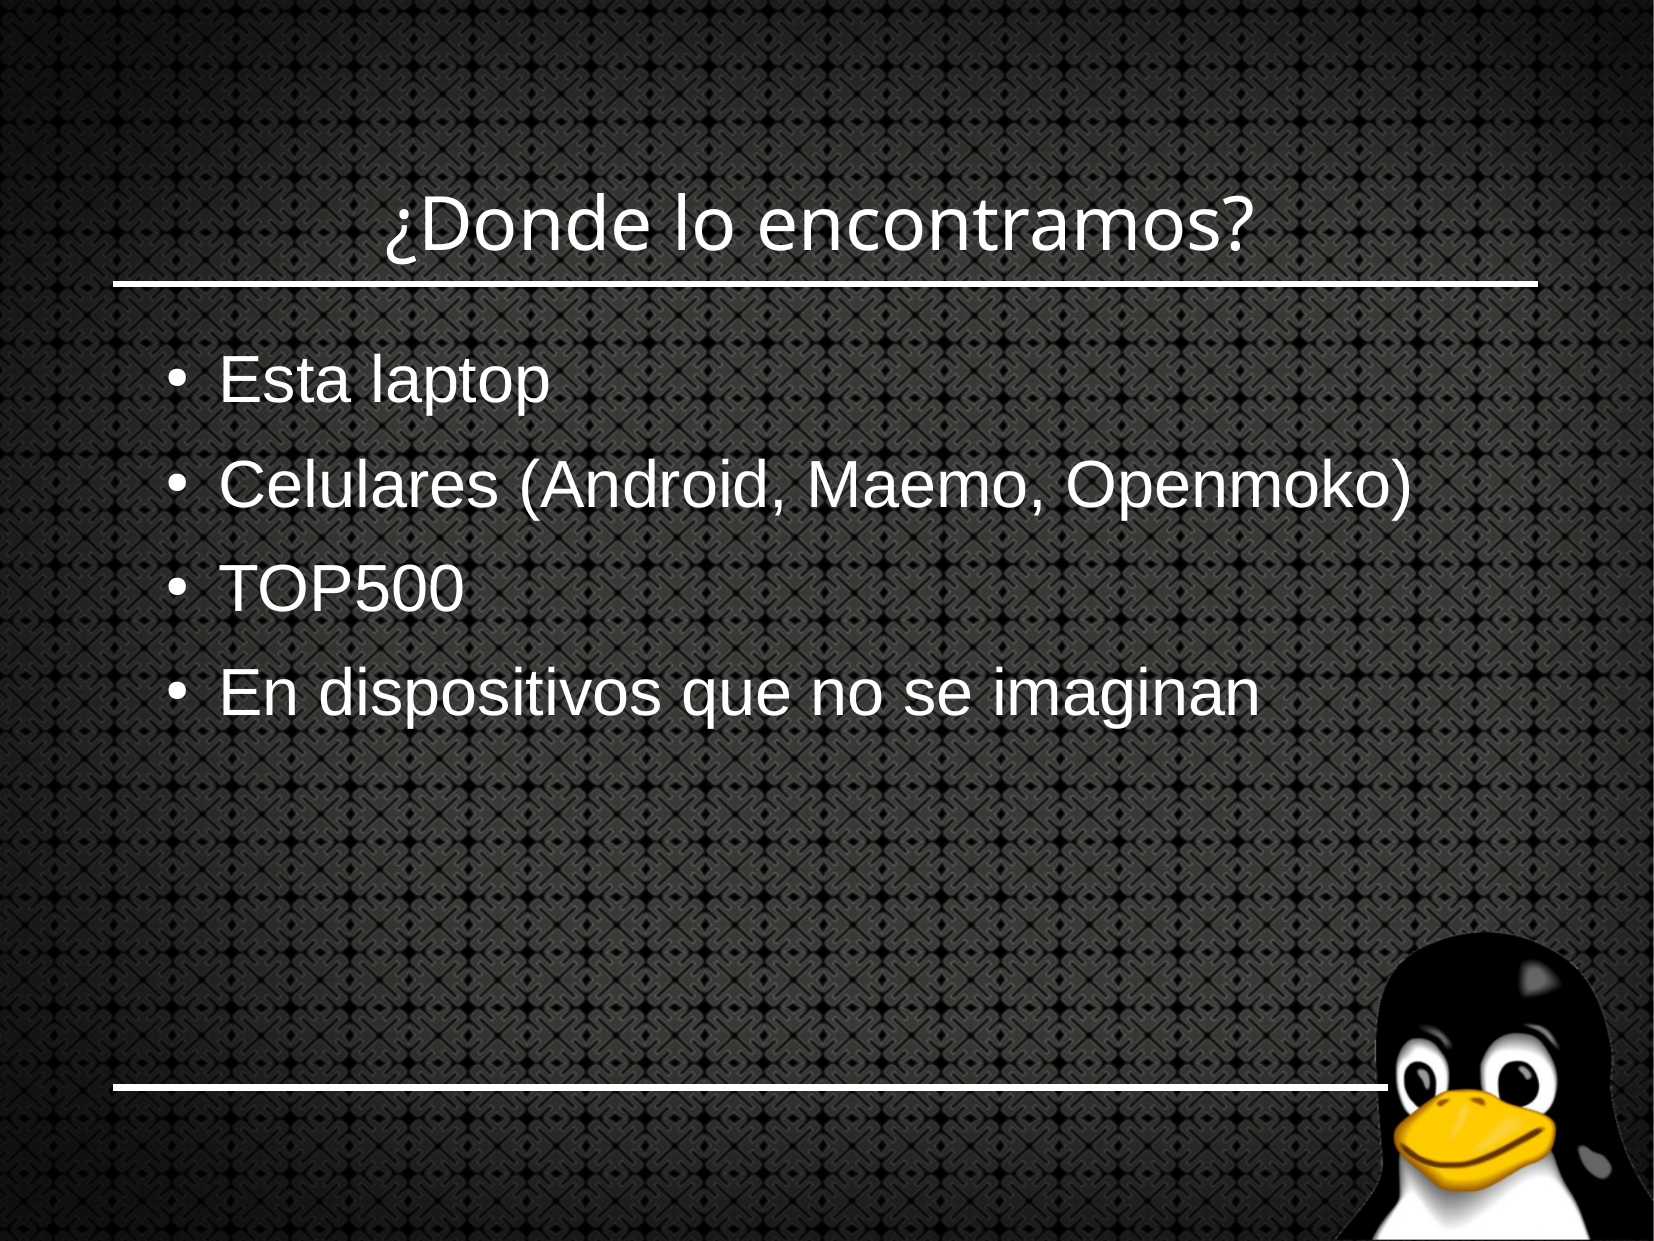

# ¿Donde lo encontramos?
Esta laptop
Celulares (Android, Maemo, Openmoko)
TOP500
En dispositivos que no se imaginan